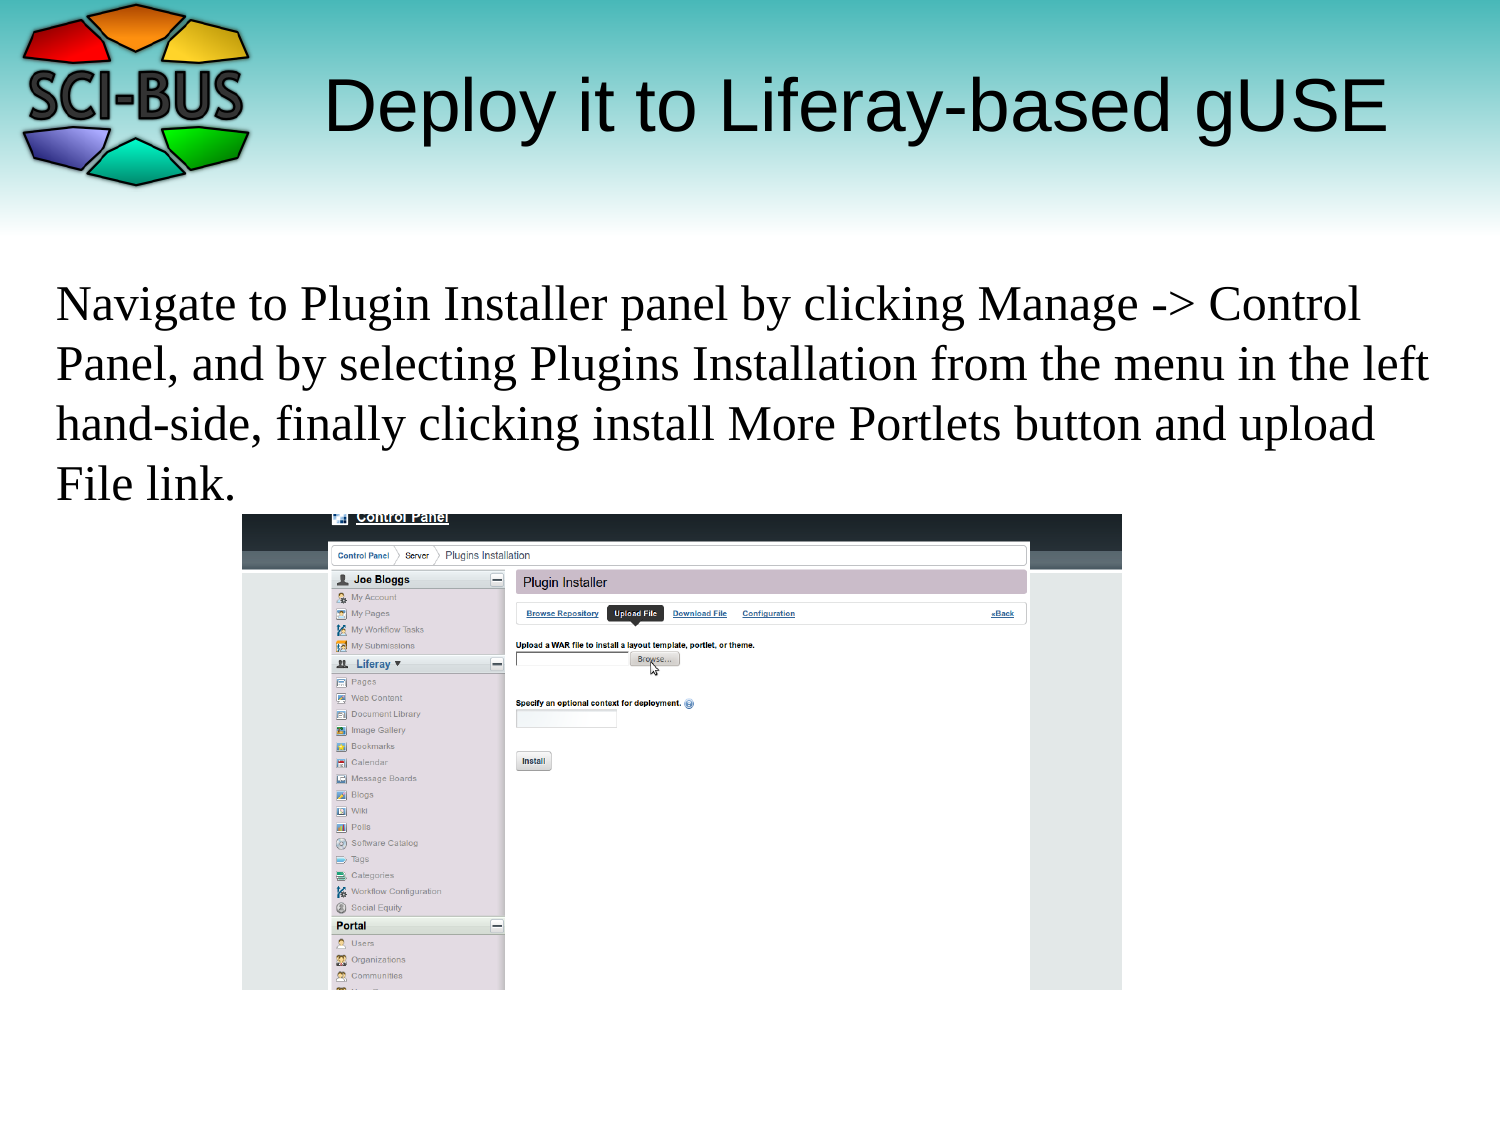

# Deploy it to Liferay-based gUSE
Navigate to Plugin Installer panel by clicking Manage -> Control Panel, and by selecting Plugins Installation from the menu in the left hand-side, finally clicking install More Portlets button and upload File link.